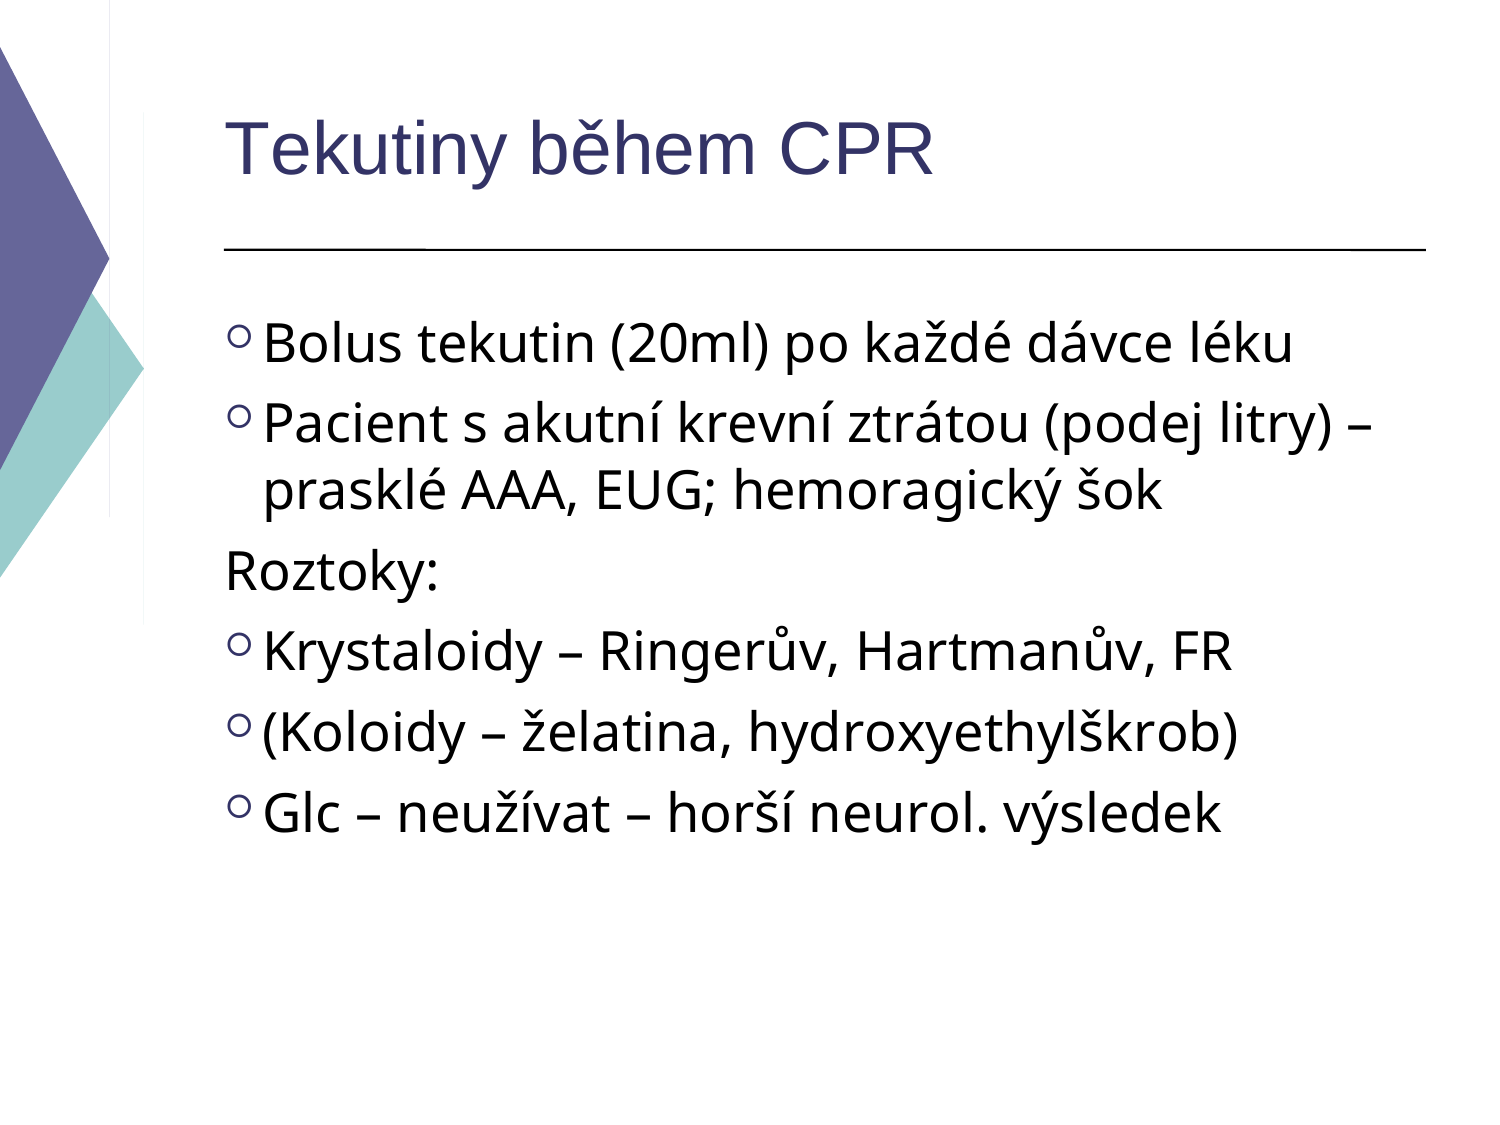

# Tekutiny během CPR
Bolus tekutin (20ml) po každé dávce léku
Pacient s akutní krevní ztrátou (podej litry) – prasklé AAA, EUG; hemoragický šok
Roztoky:
Krystaloidy – Ringerův, Hartmanův, FR
(Koloidy – želatina, hydroxyethylškrob)
Glc – neužívat – horší neurol. výsledek